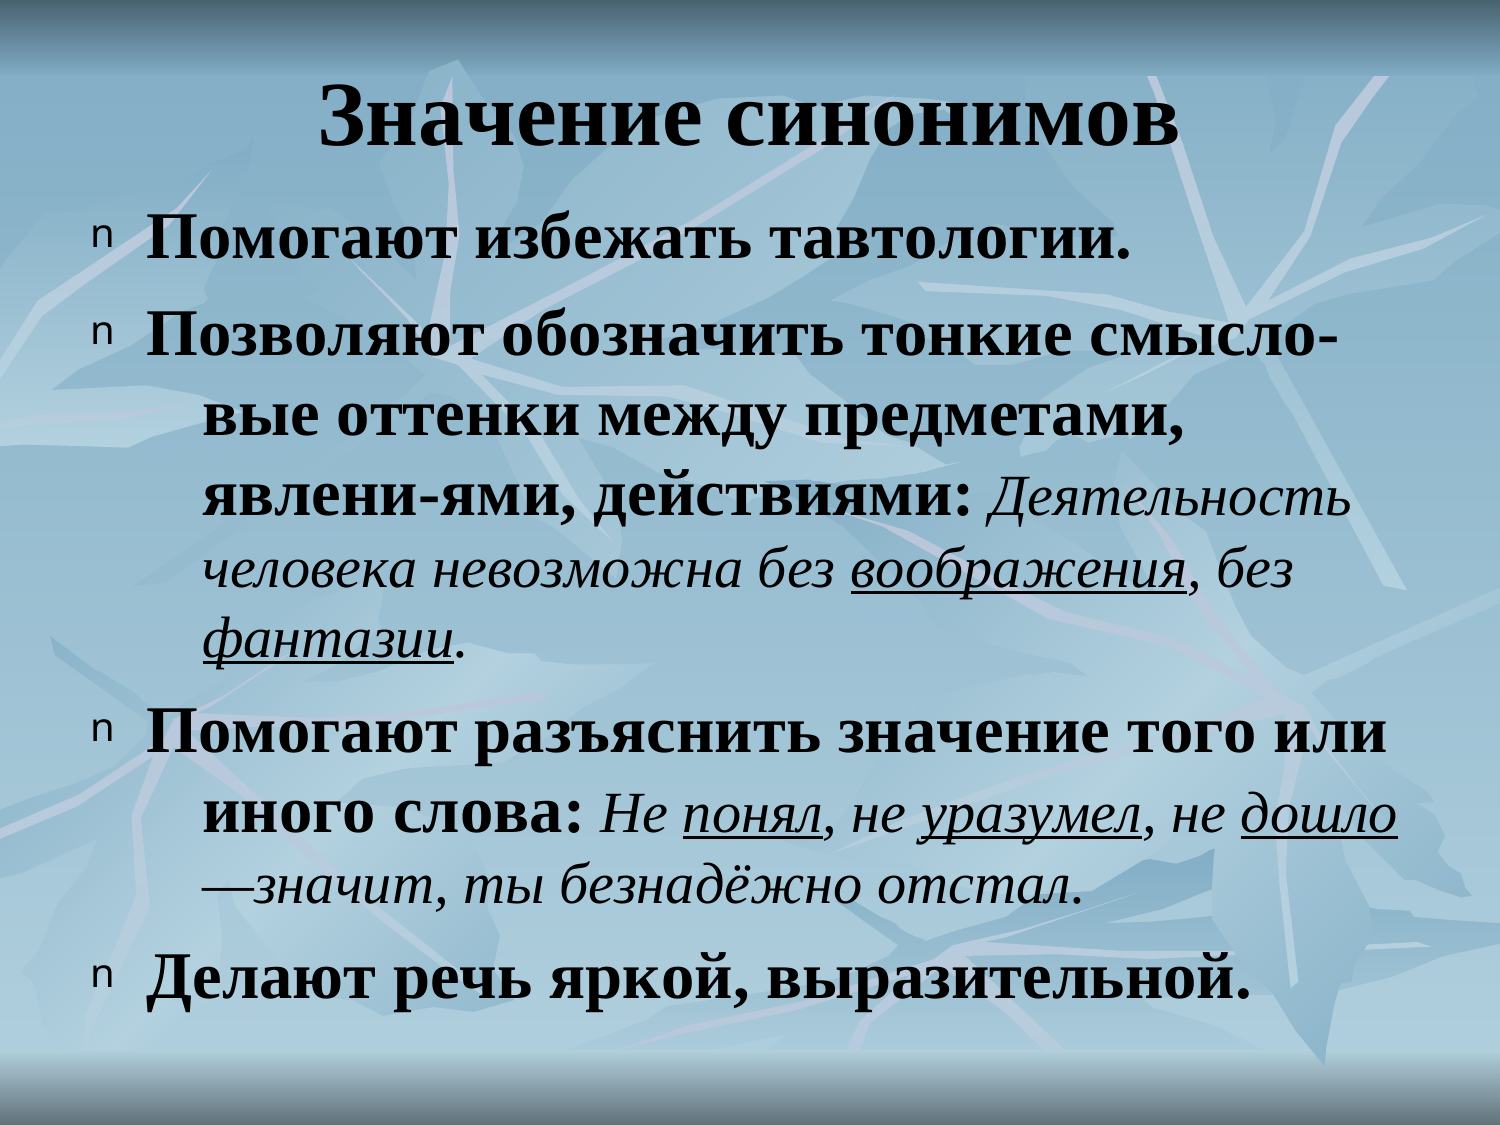

# Значение синонимов
Помогают избежать тавтологии.
Позволяют обозначить тонкие смысло-вые оттенки между предметами, явлени-ями, действиями: Деятельность человека невозможна без воображения, без фантазии.
Помогают разъяснить значение того или иного слова: Не понял, не уразумел, не дошло —значит, ты безнадёжно отстал.
Делают речь яркой, выразительной.